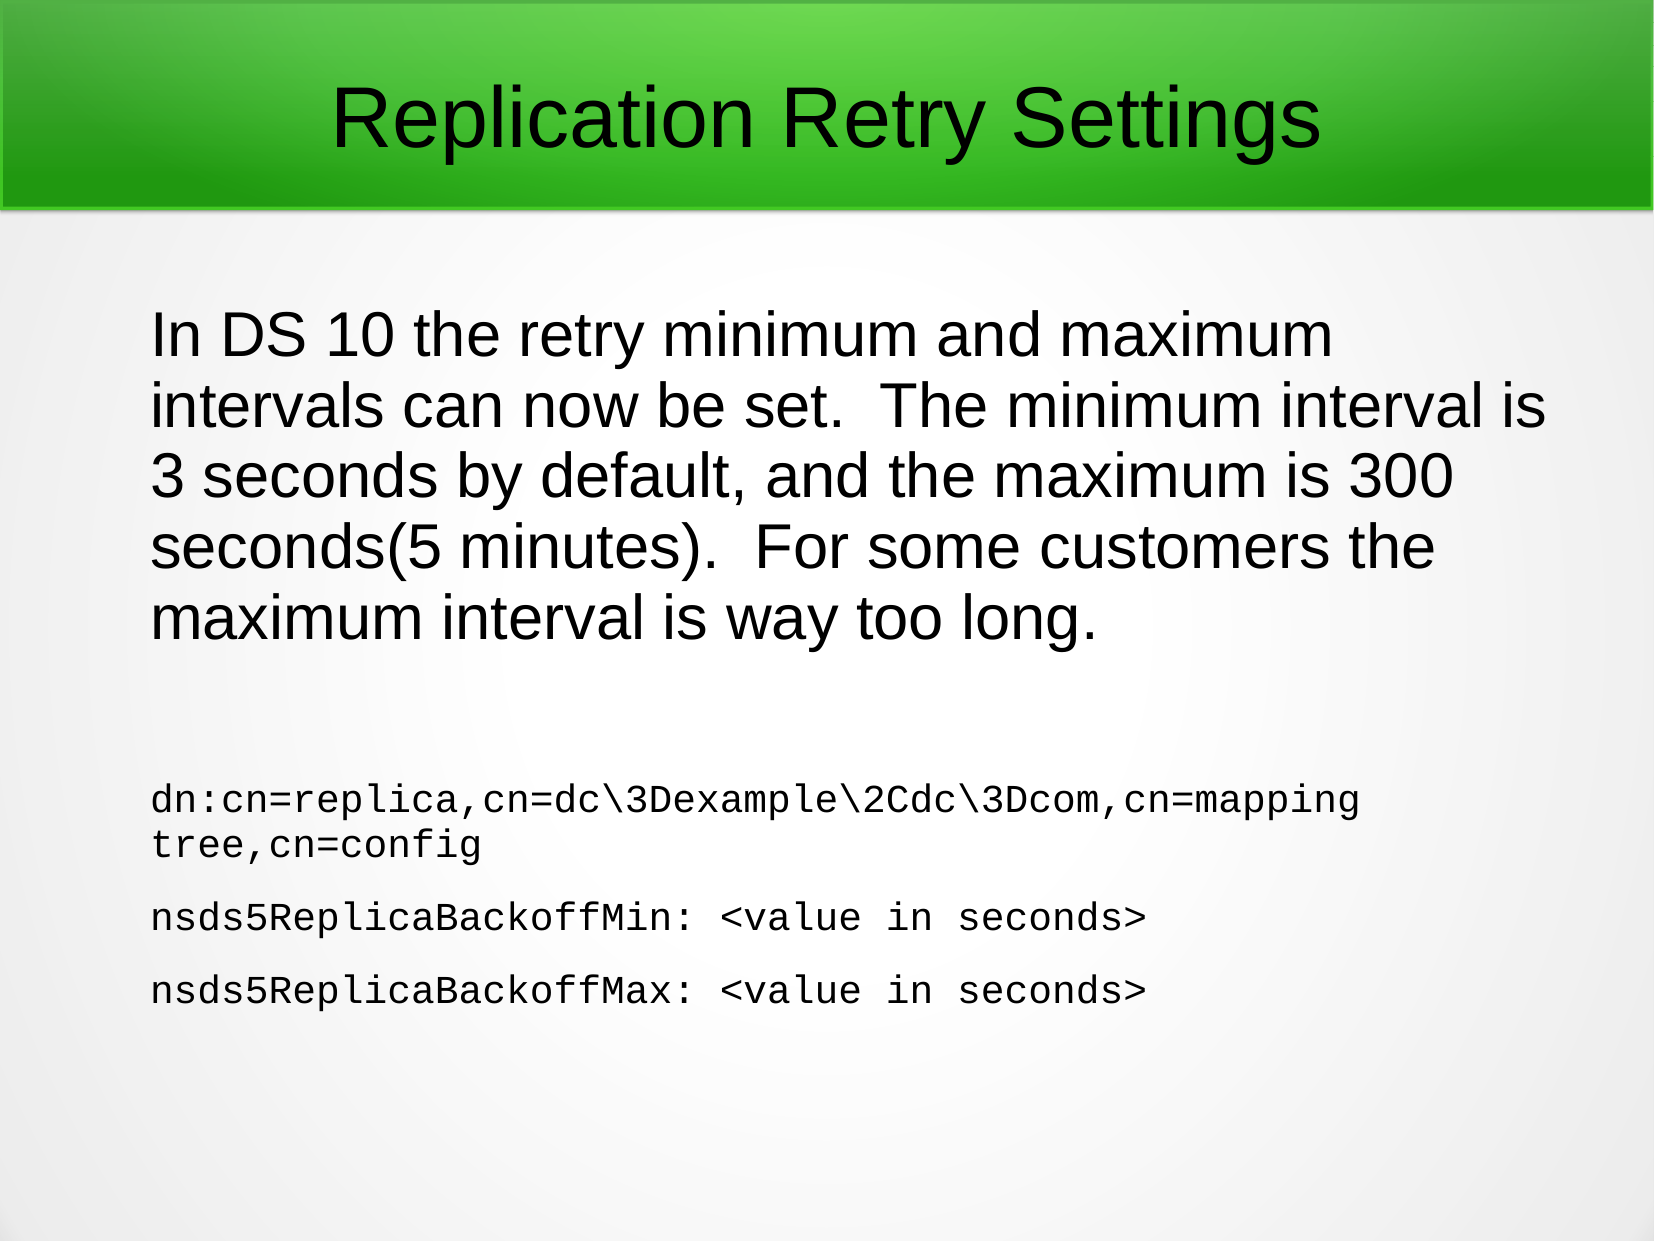

# Replication Retry Settings
In DS 10 the retry minimum and maximum intervals can now be set. The minimum interval is 3 seconds by default, and the maximum is 300 seconds(5 minutes). For some customers the maximum interval is way too long.
dn:cn=replica,cn=dc\3Dexample\2Cdc\3Dcom,cn=mapping tree,cn=config
nsds5ReplicaBackoffMin: <value in seconds>
nsds5ReplicaBackoffMax: <value in seconds>